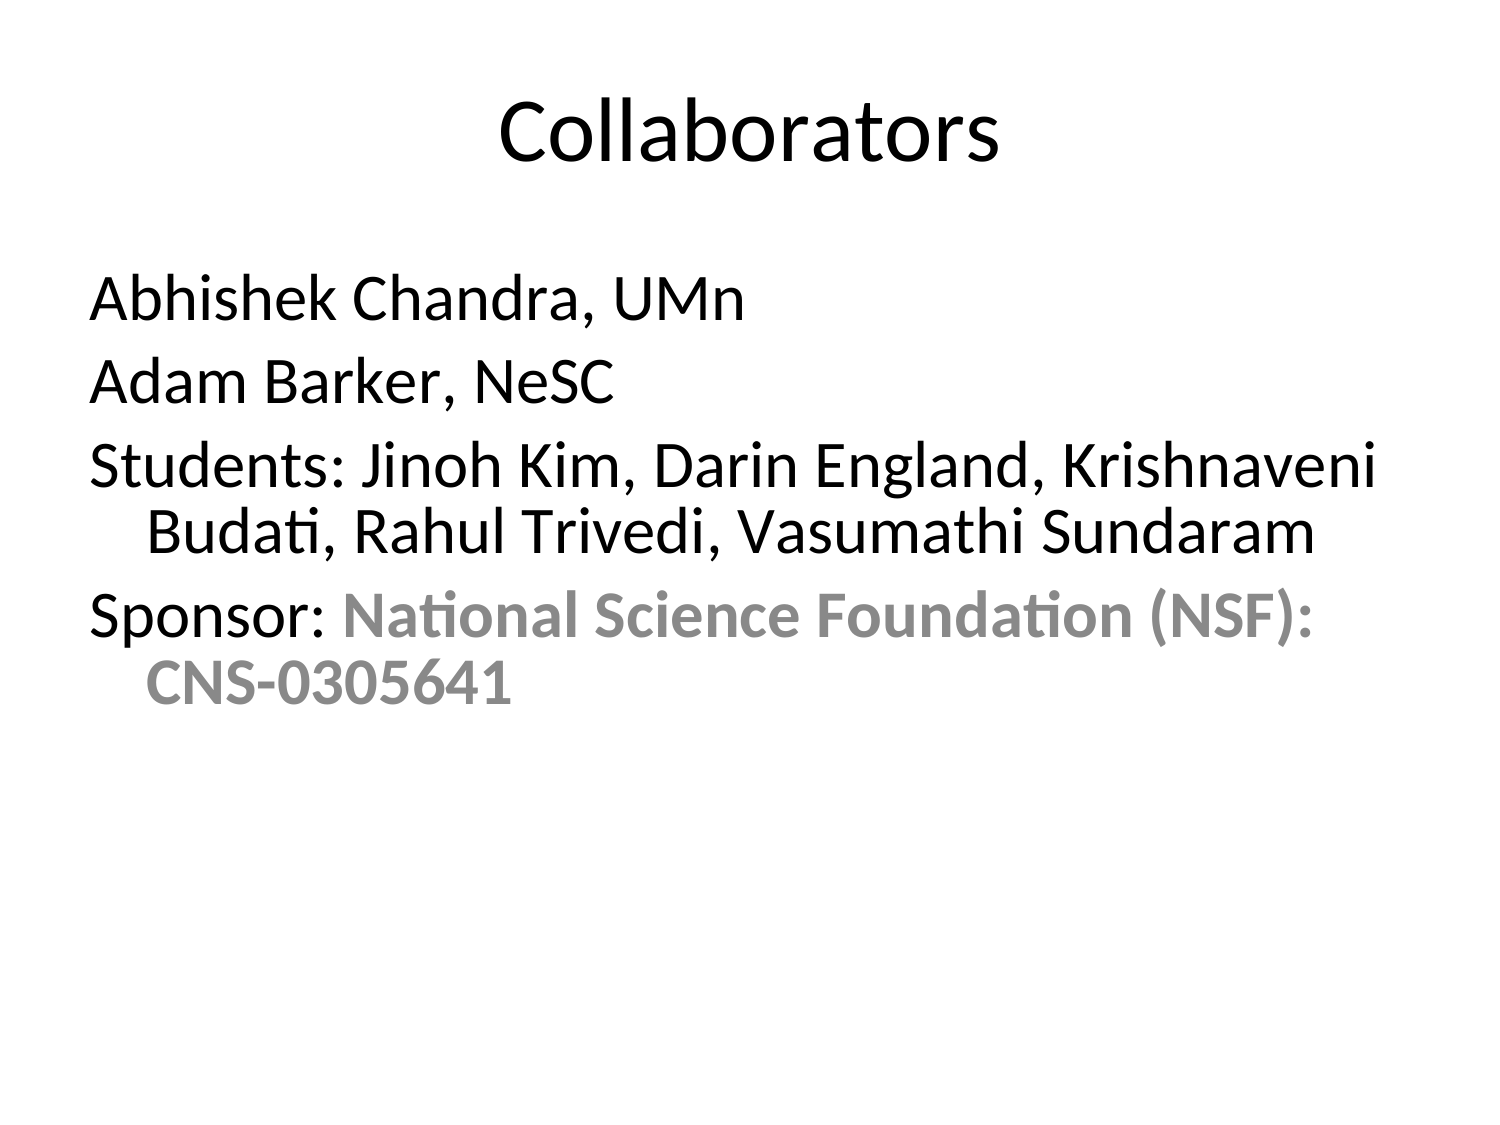

# Collaborators
Abhishek Chandra, UMn
Adam Barker, NeSC
Students: Jinoh Kim, Darin England, Krishnaveni Budati, Rahul Trivedi, Vasumathi Sundaram
Sponsor: National Science Foundation (NSF): CNS-0305641